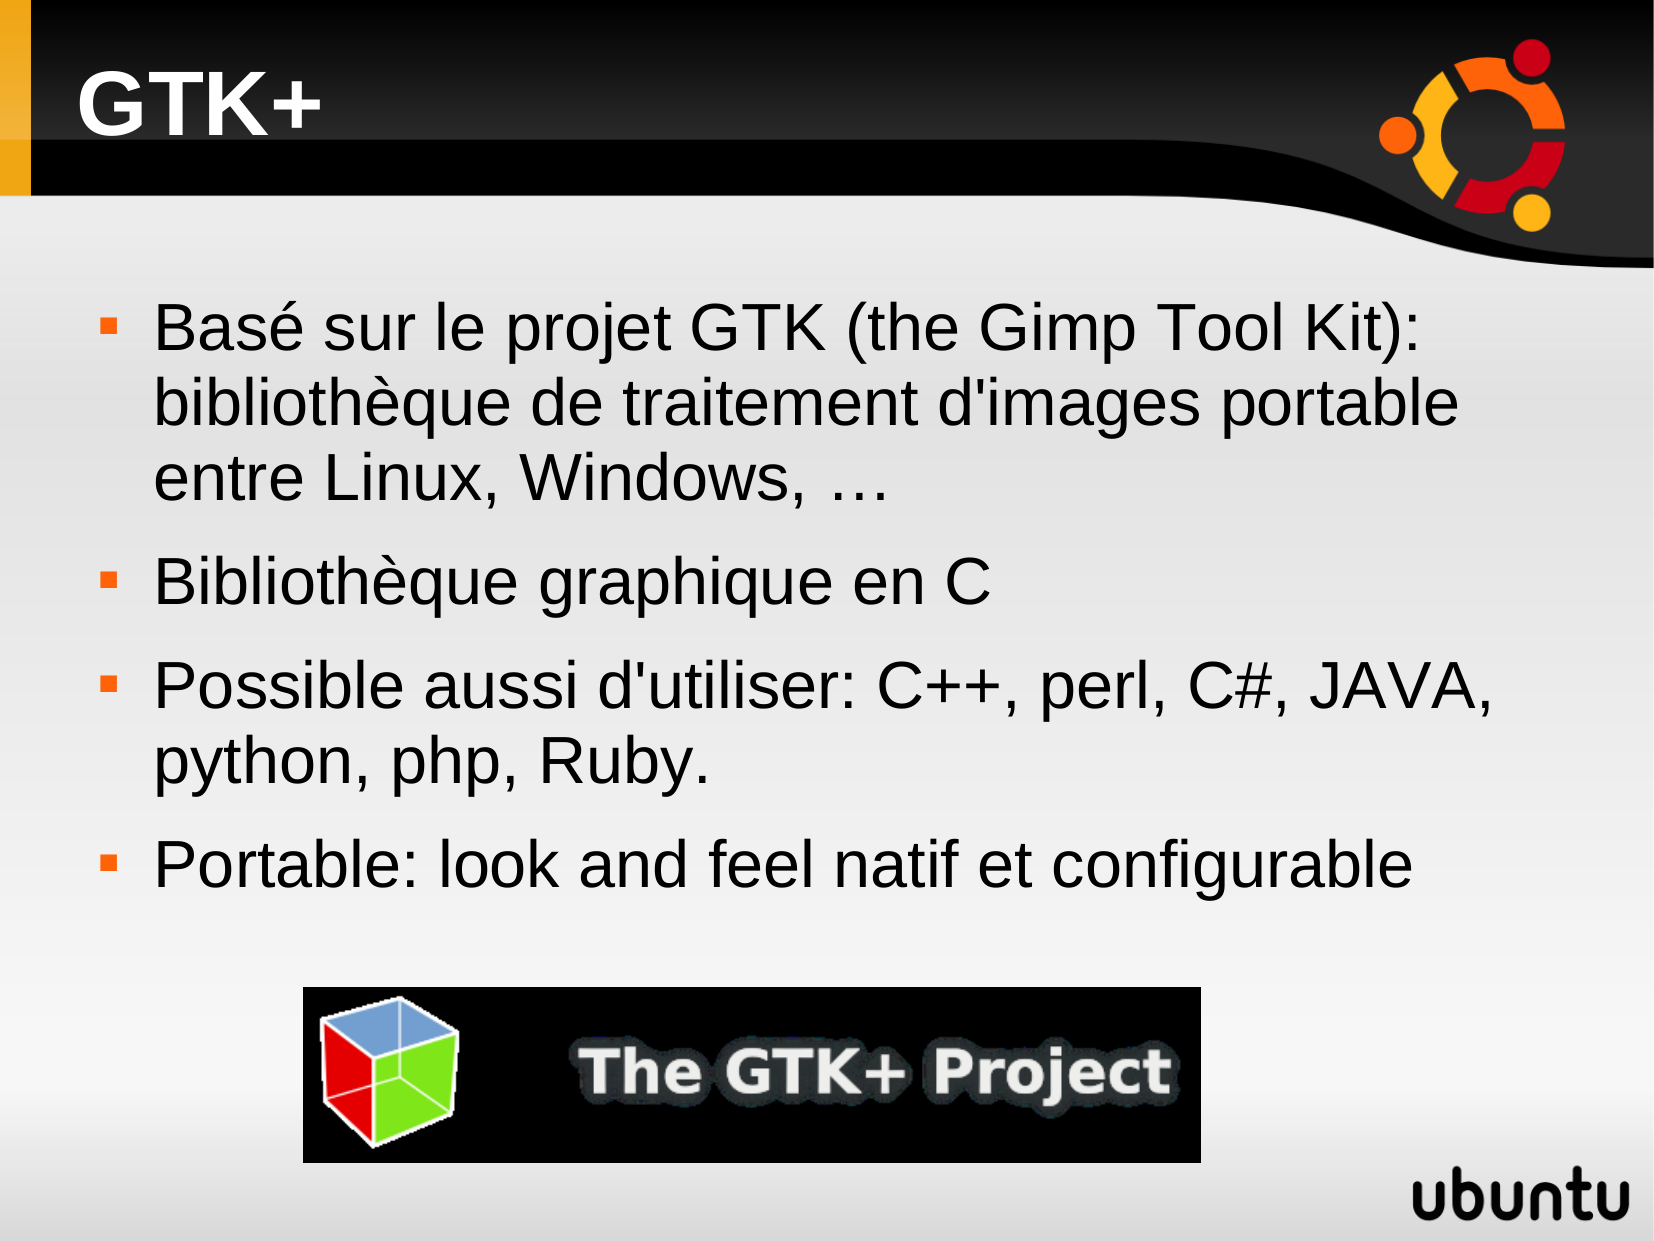

# GTK+
Basé sur le projet GTK (the Gimp Tool Kit): bibliothèque de traitement d'images portable entre Linux, Windows, …
Bibliothèque graphique en C
Possible aussi d'utiliser: C++, perl, C#, JAVA, python, php, Ruby.
Portable: look and feel natif et configurable